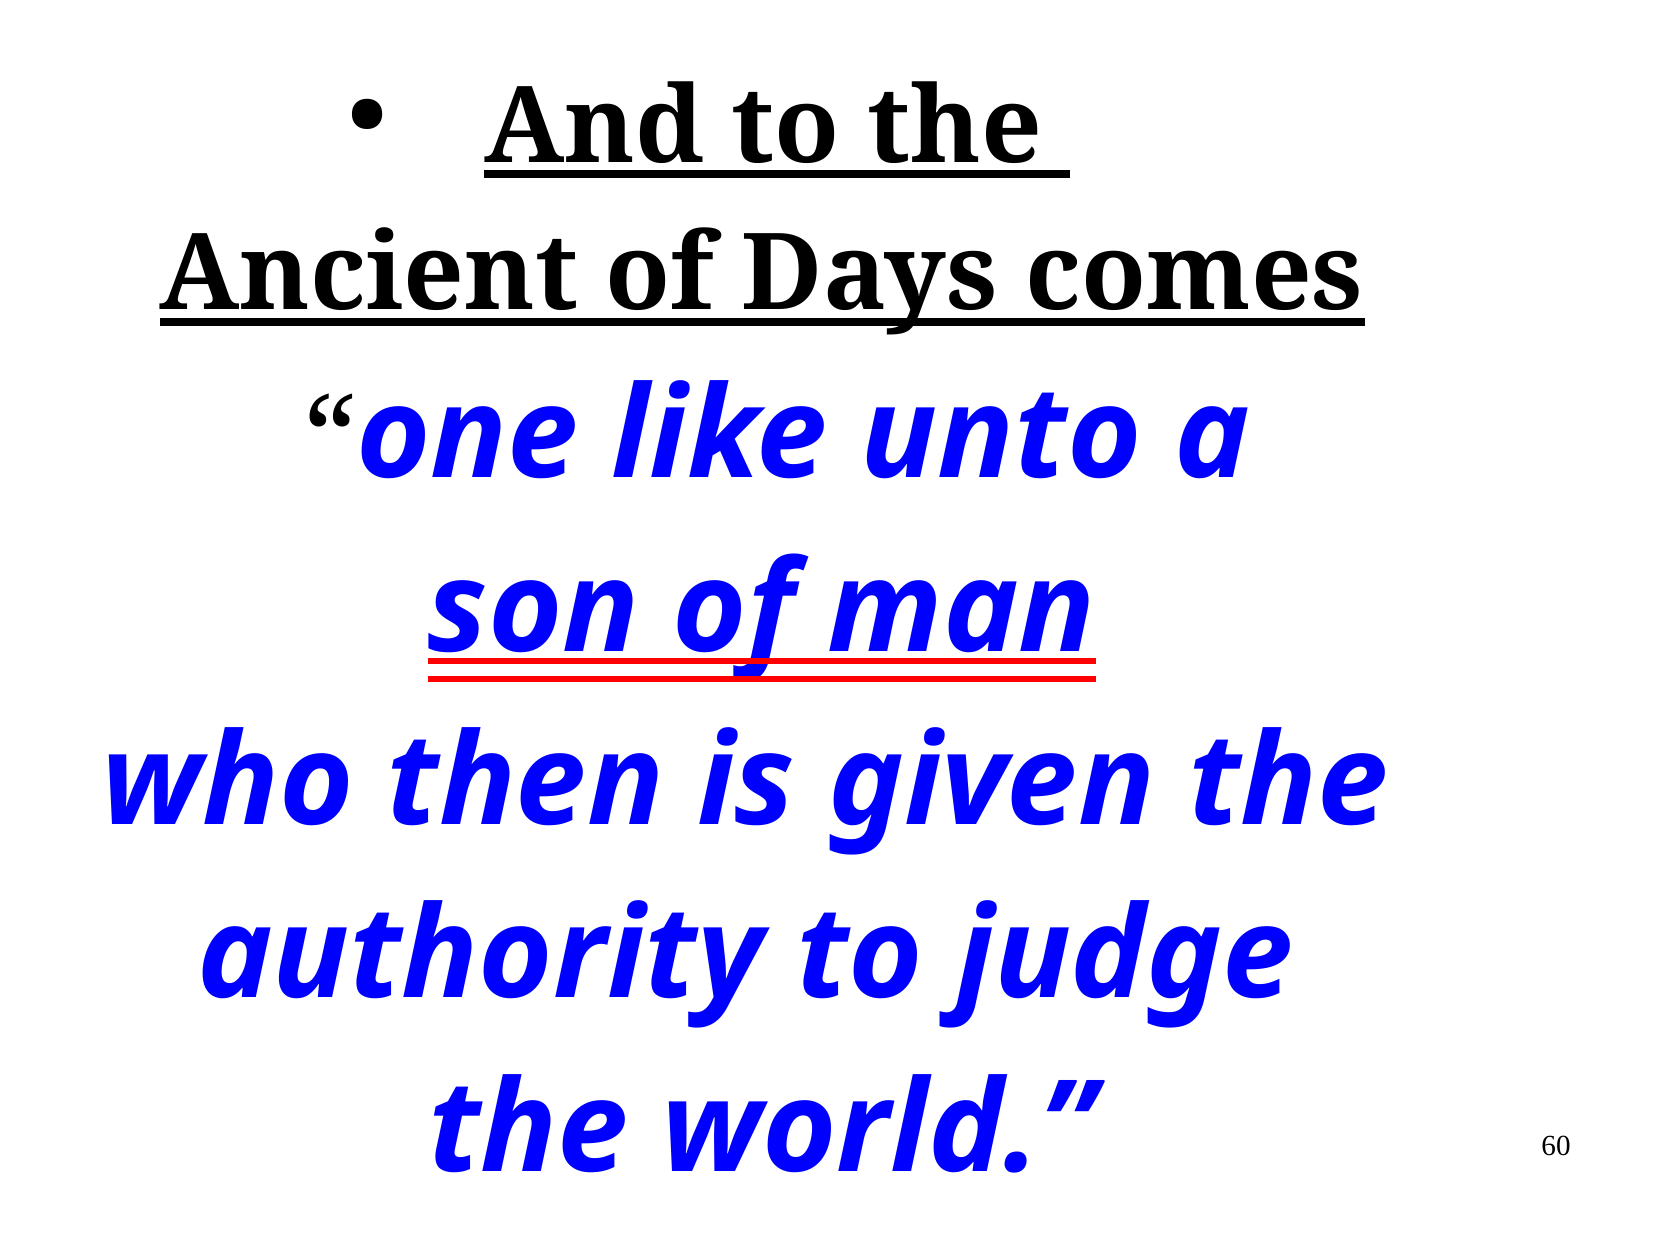

# And to the Ancient of Days comes “one like unto a son of man who then is given the authority to judge the world.”
60